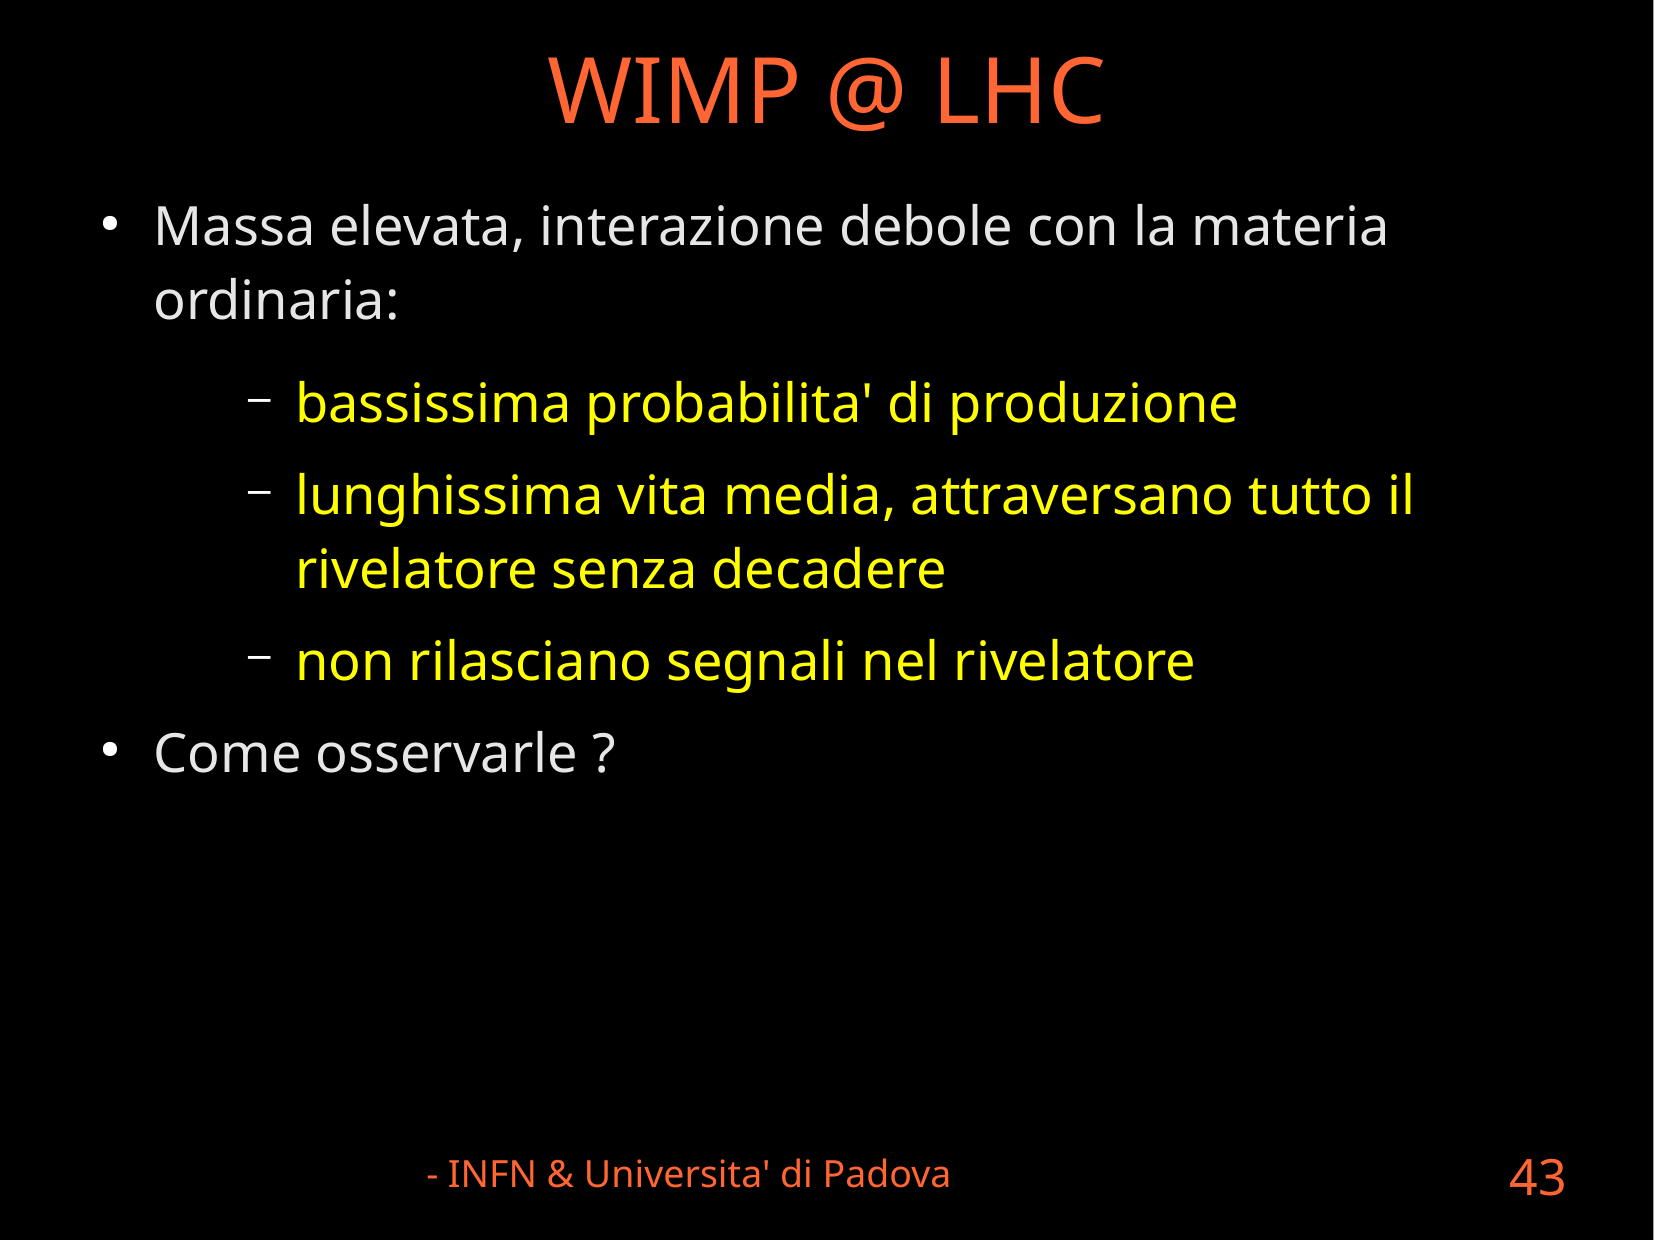

# WIMP @ LHC
Massa elevata, interazione debole con la materia ordinaria:
bassissima probabilita' di produzione
lunghissima vita media, attraversano tutto il rivelatore senza decadere
non rilasciano segnali nel rivelatore
Come osservarle ?